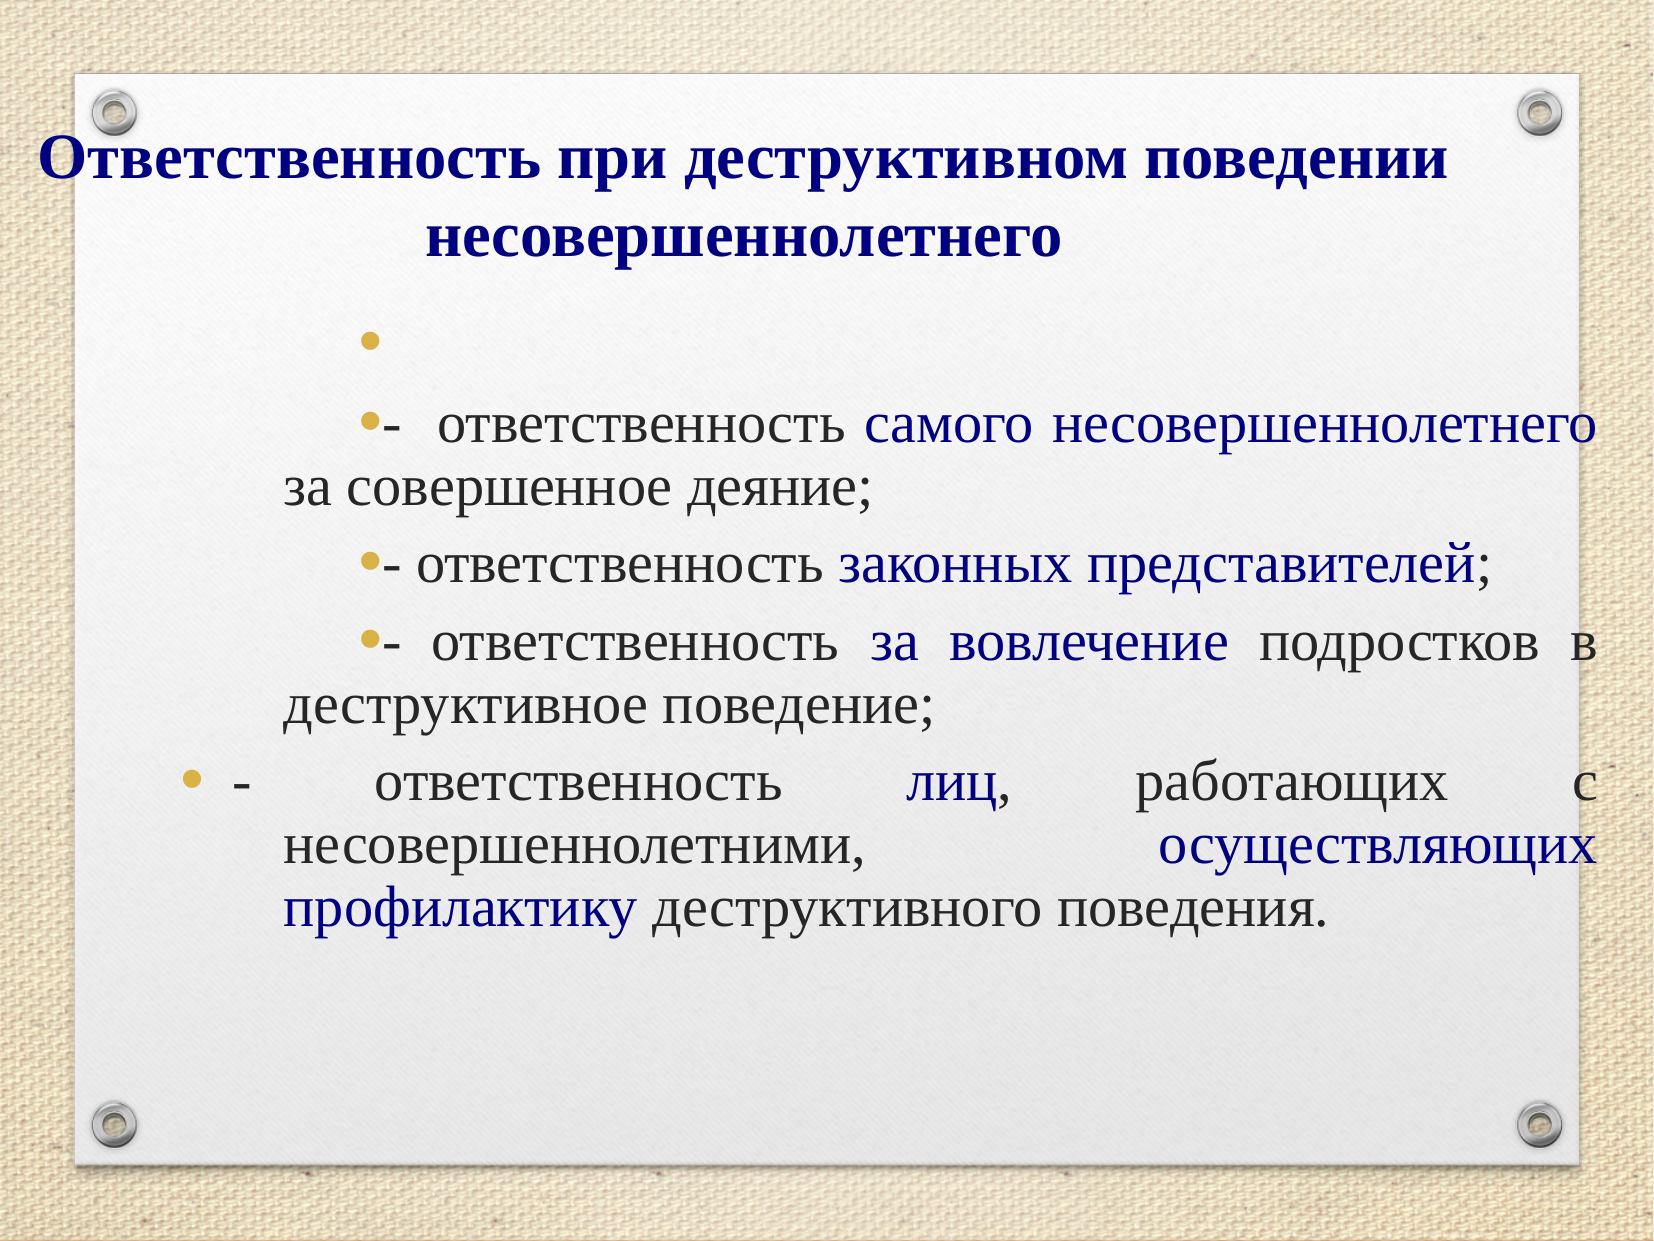

# Ответственность при деструктивном поведении несовершеннолетнего
- ответственность самого несовершеннолетнего за совершенное деяние;
- ответственность законных представителей;
- ответственность за вовлечение подростков в деструктивное поведение;
- ответственность лиц, работающих с несовершеннолетними, осуществляющих профилактику деструктивного поведения.